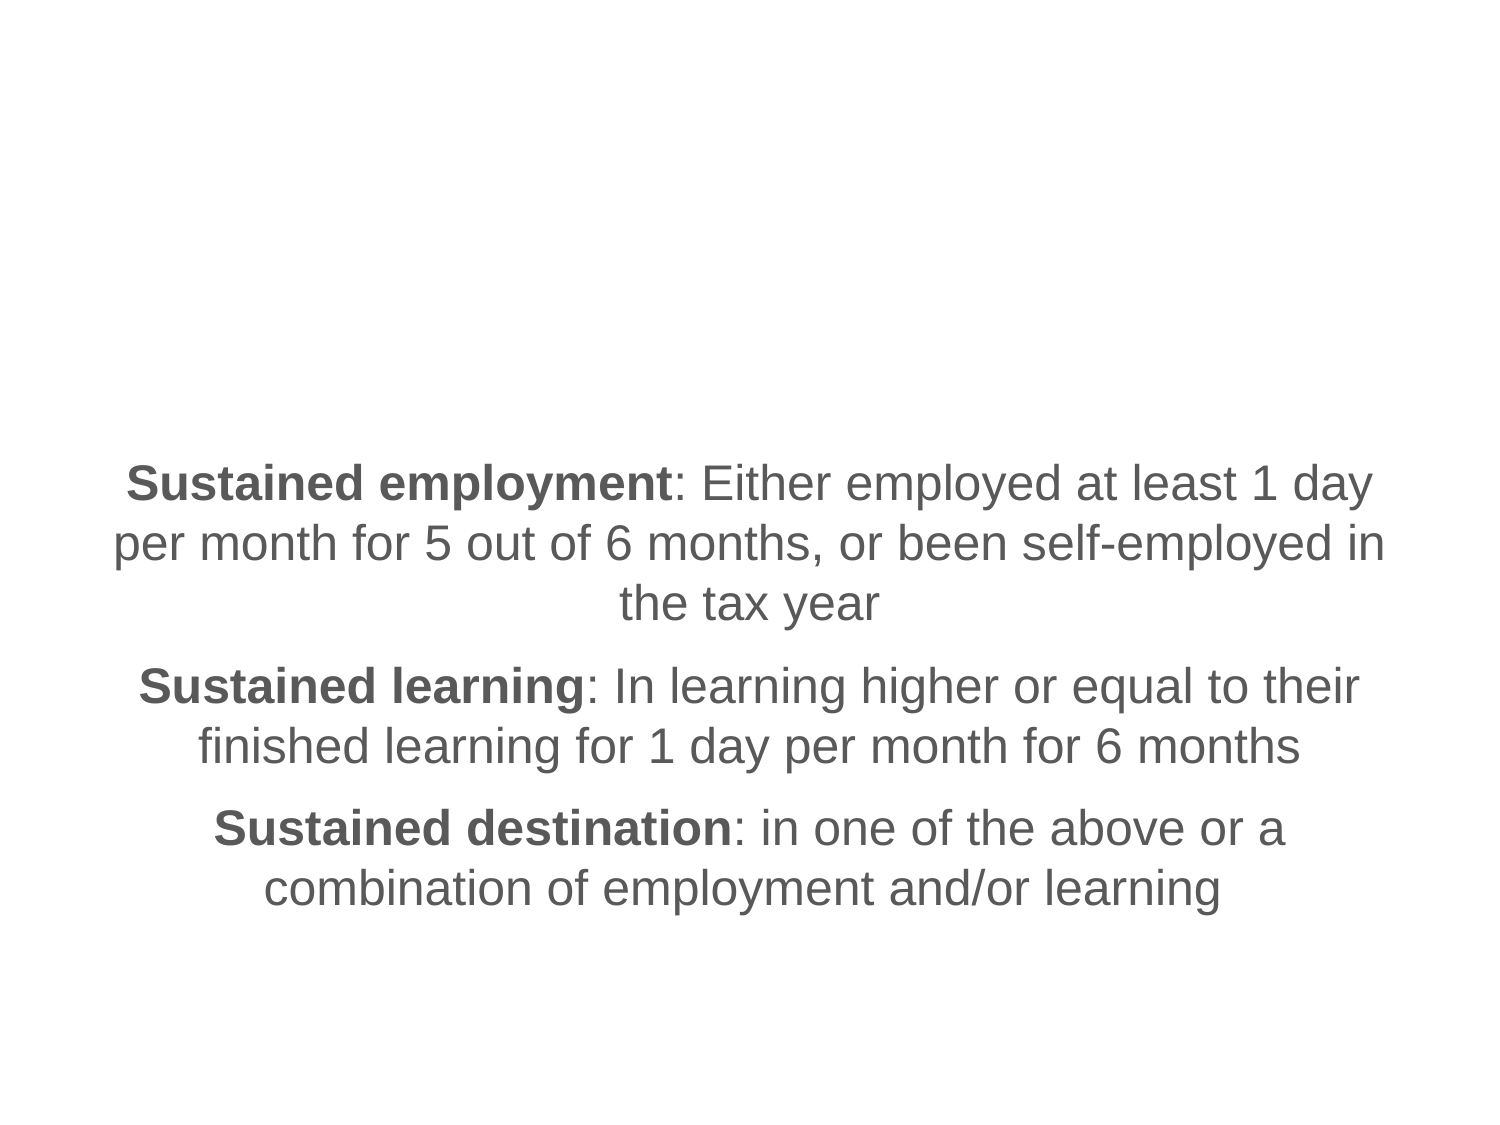

# Sustained employment: Either employed at least 1 day per month for 5 out of 6 months, or been self-employed in the tax year Sustained learning: In learning higher or equal to their finished learning for 1 day per month for 6 months Sustained destination: in one of the above or a combination of employment and/or learning